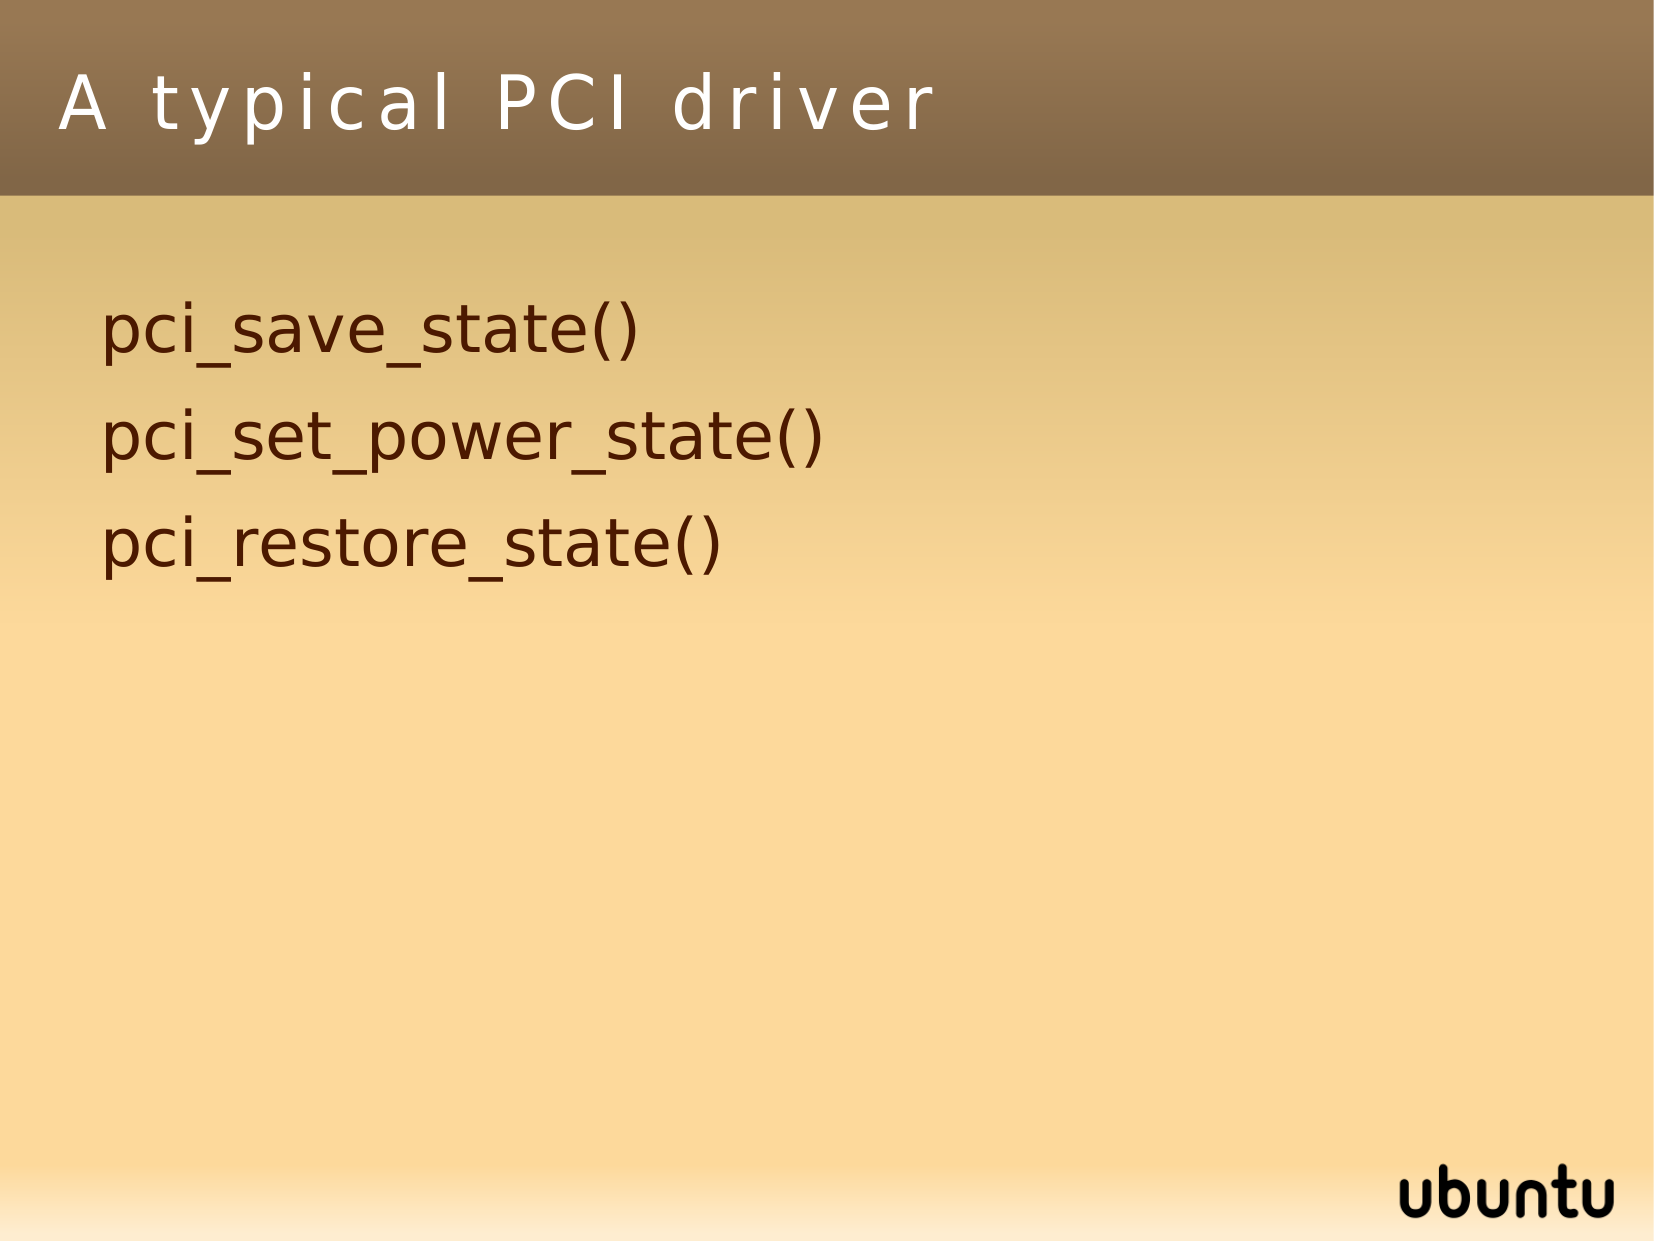

# A typical PCI driver
pci_save_state()
pci_set_power_state()
pci_restore_state()